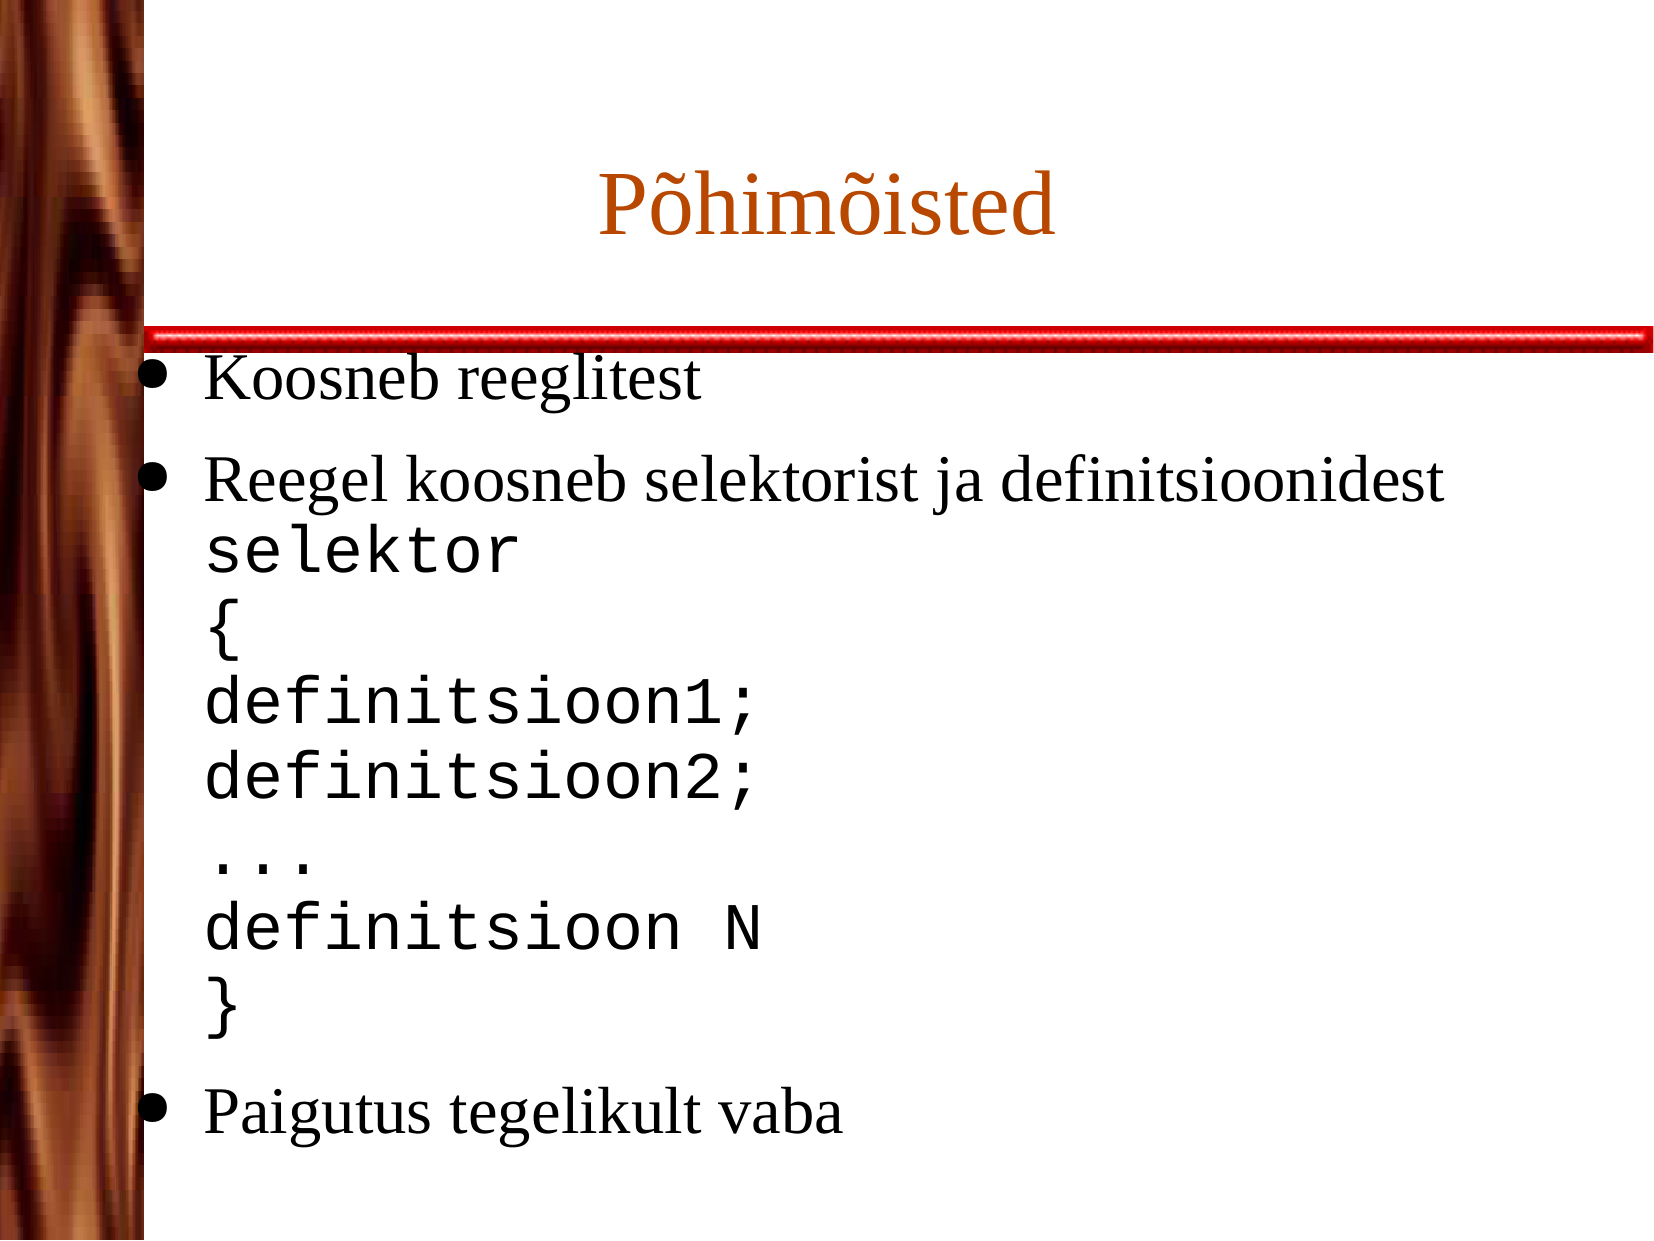

# Põhimõisted
Koosneb reeglitest
Reegel koosneb selektorist ja definitsioonidest
selektor
{
definitsioon1;
definitsioon2;
...
definitsioon N
}
Paigutus tegelikult vaba